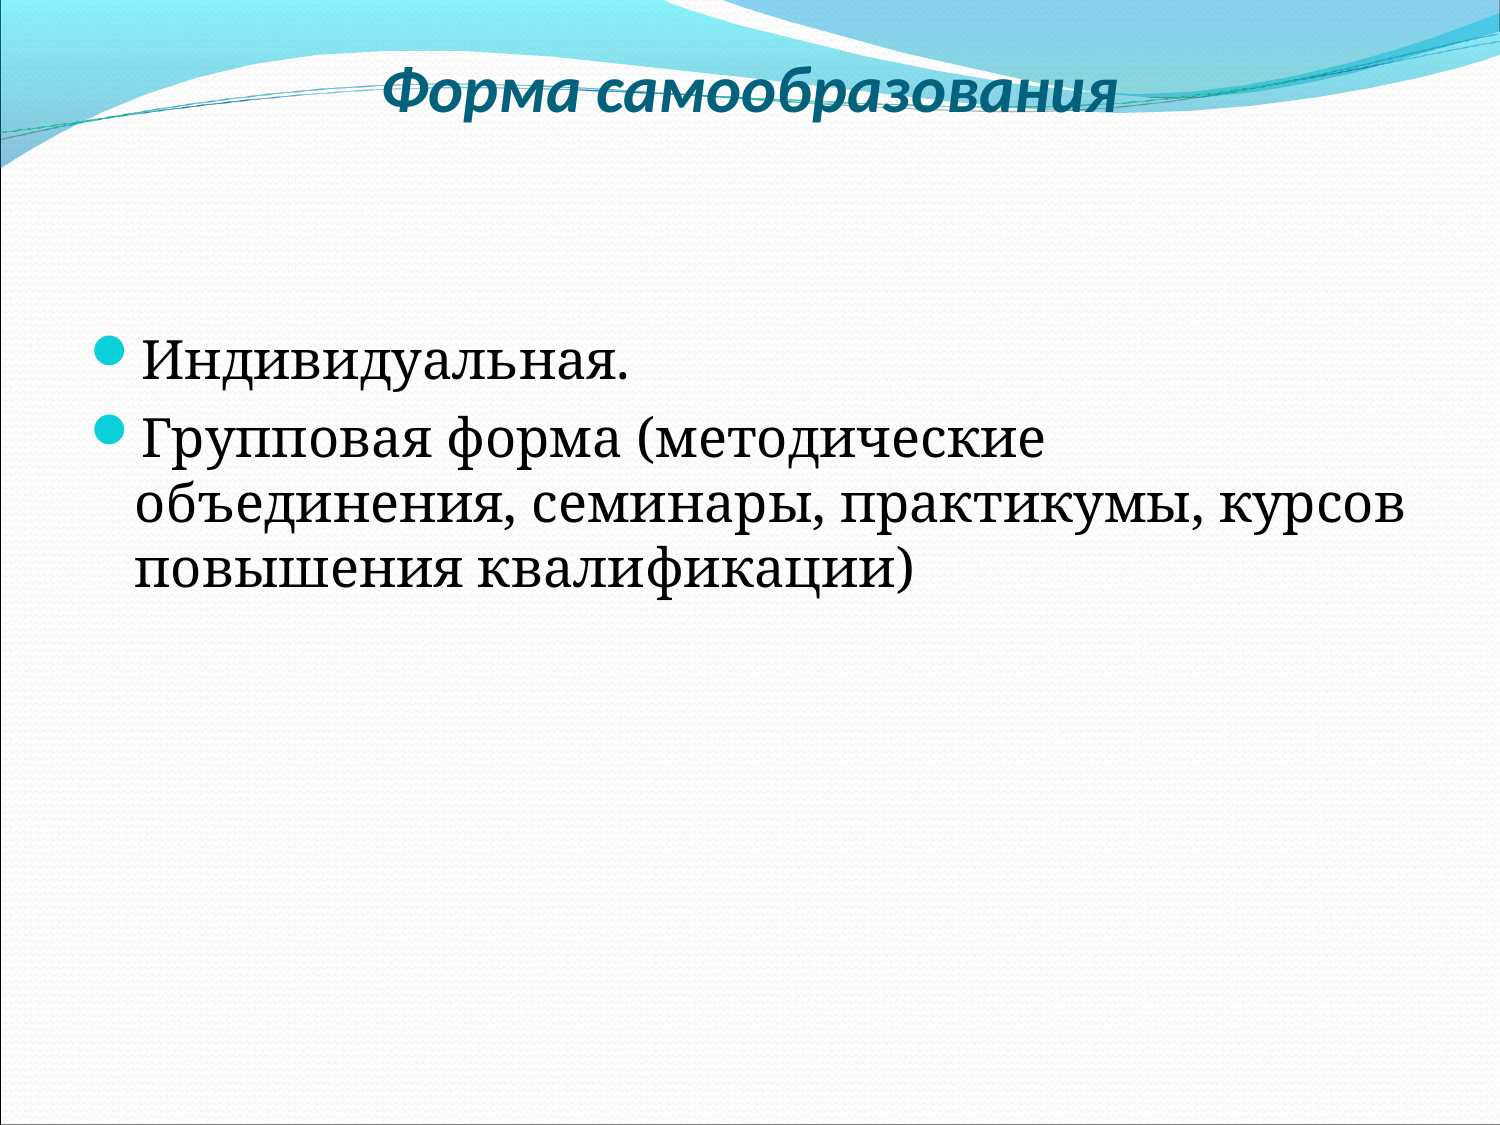

# Форма самообразования
Индивидуальная.
Групповая форма (методические объединения, семинары, практикумы, курсов повышения квалификации)